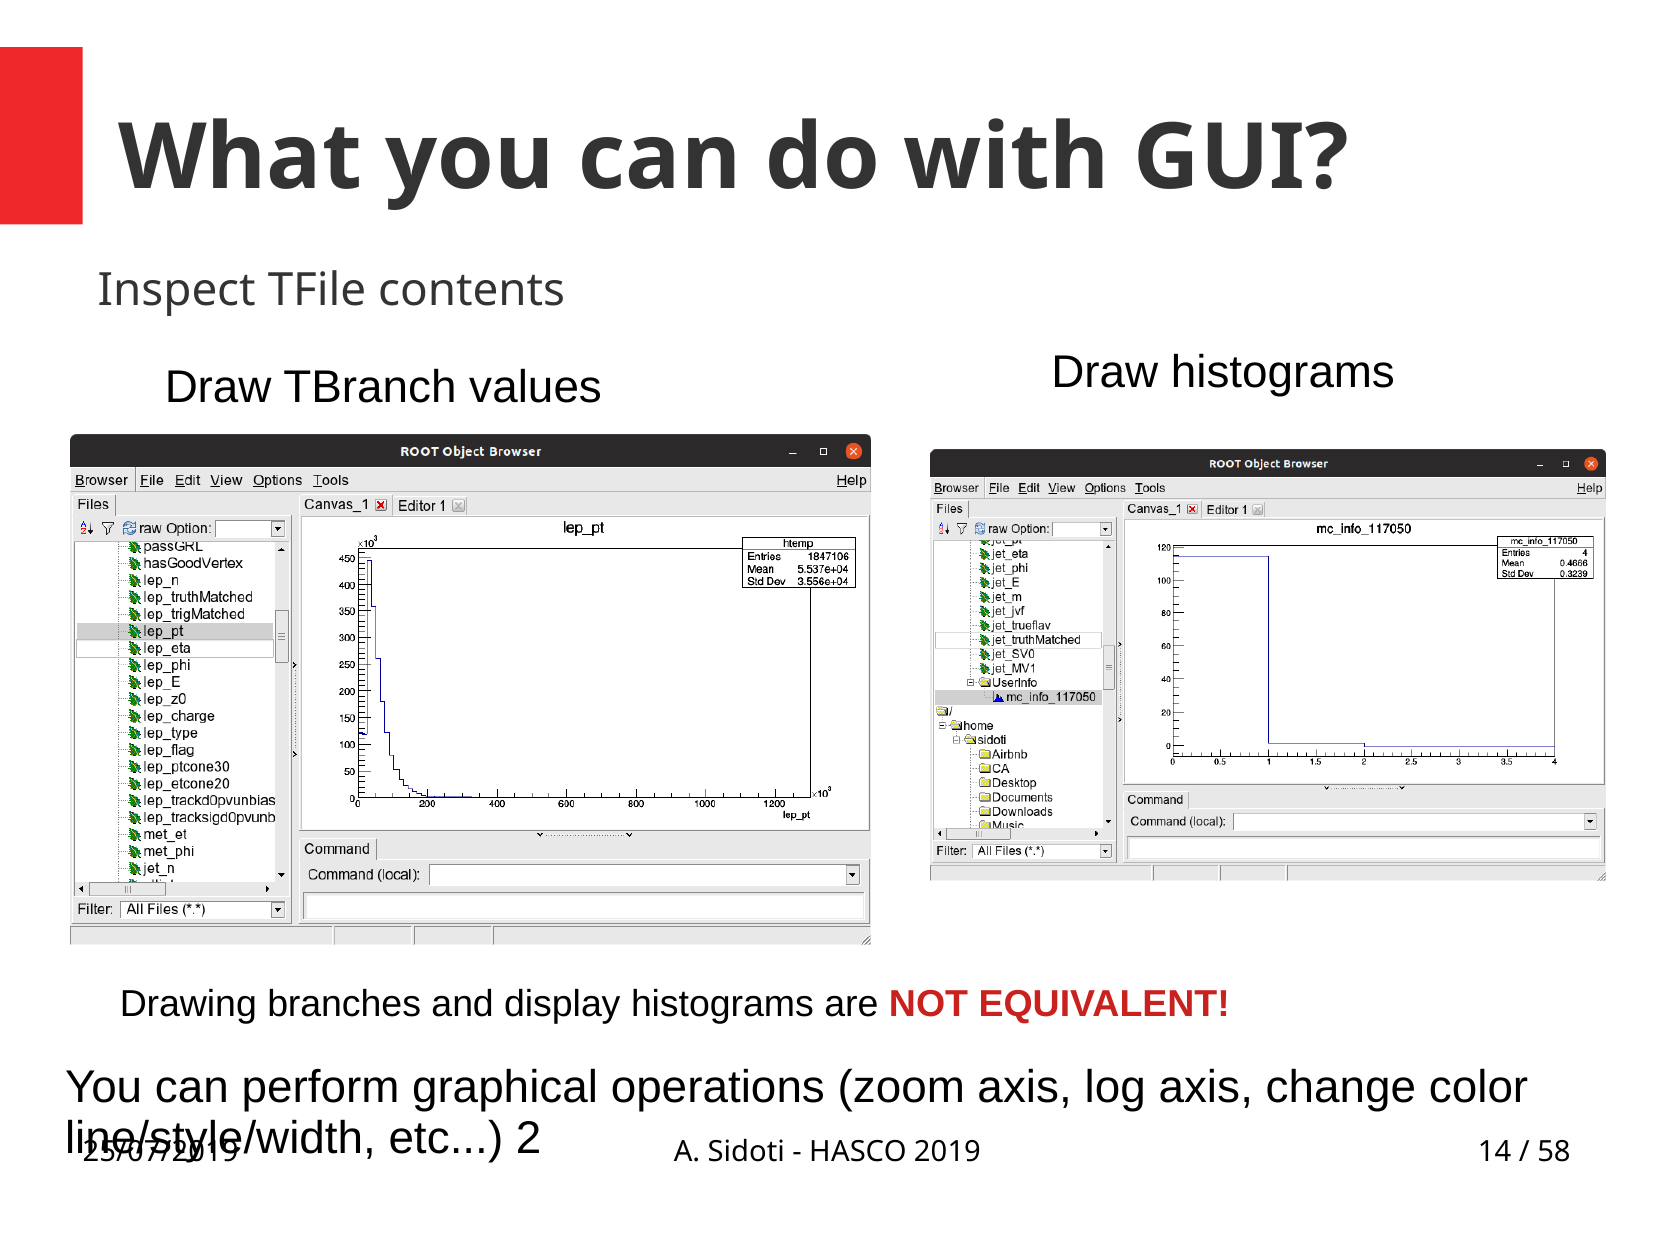

# What you can do with GUI?
Inspect TFile contents
Draw histograms
Draw TBranch values
Drawing branches and display histograms are NOT EQUIVALENT!
You can perform graphical operations (zoom axis, log axis, change color line/style/width, etc...) 2
25/07/2019
A. Sidoti - HASCO 2019
14